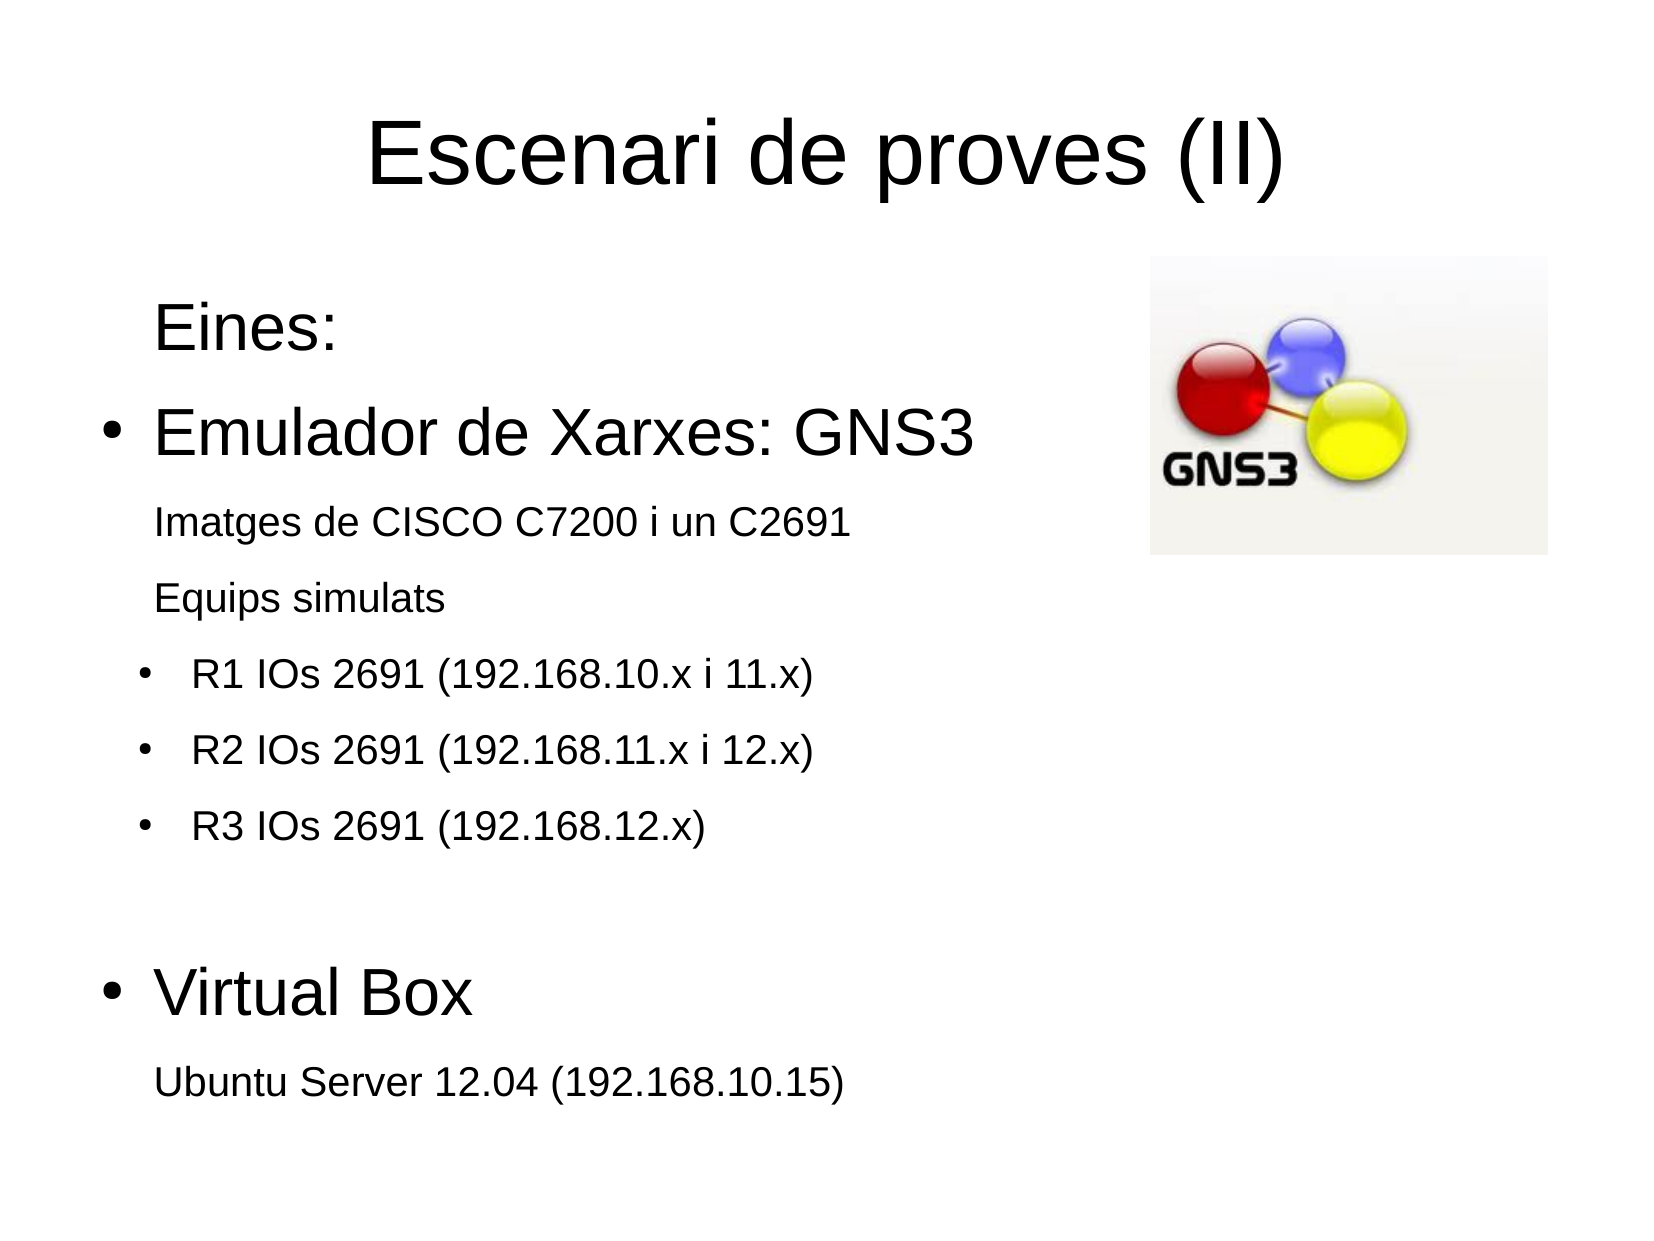

# Escenari de proves (II)
Eines:
Emulador de Xarxes: GNS3
Imatges de CISCO C7200 i un C2691
Equips simulats
R1 IOs 2691 (192.168.10.x i 11.x)
R2 IOs 2691 (192.168.11.x i 12.x)
R3 IOs 2691 (192.168.12.x)
Virtual Box
Ubuntu Server 12.04 (192.168.10.15)